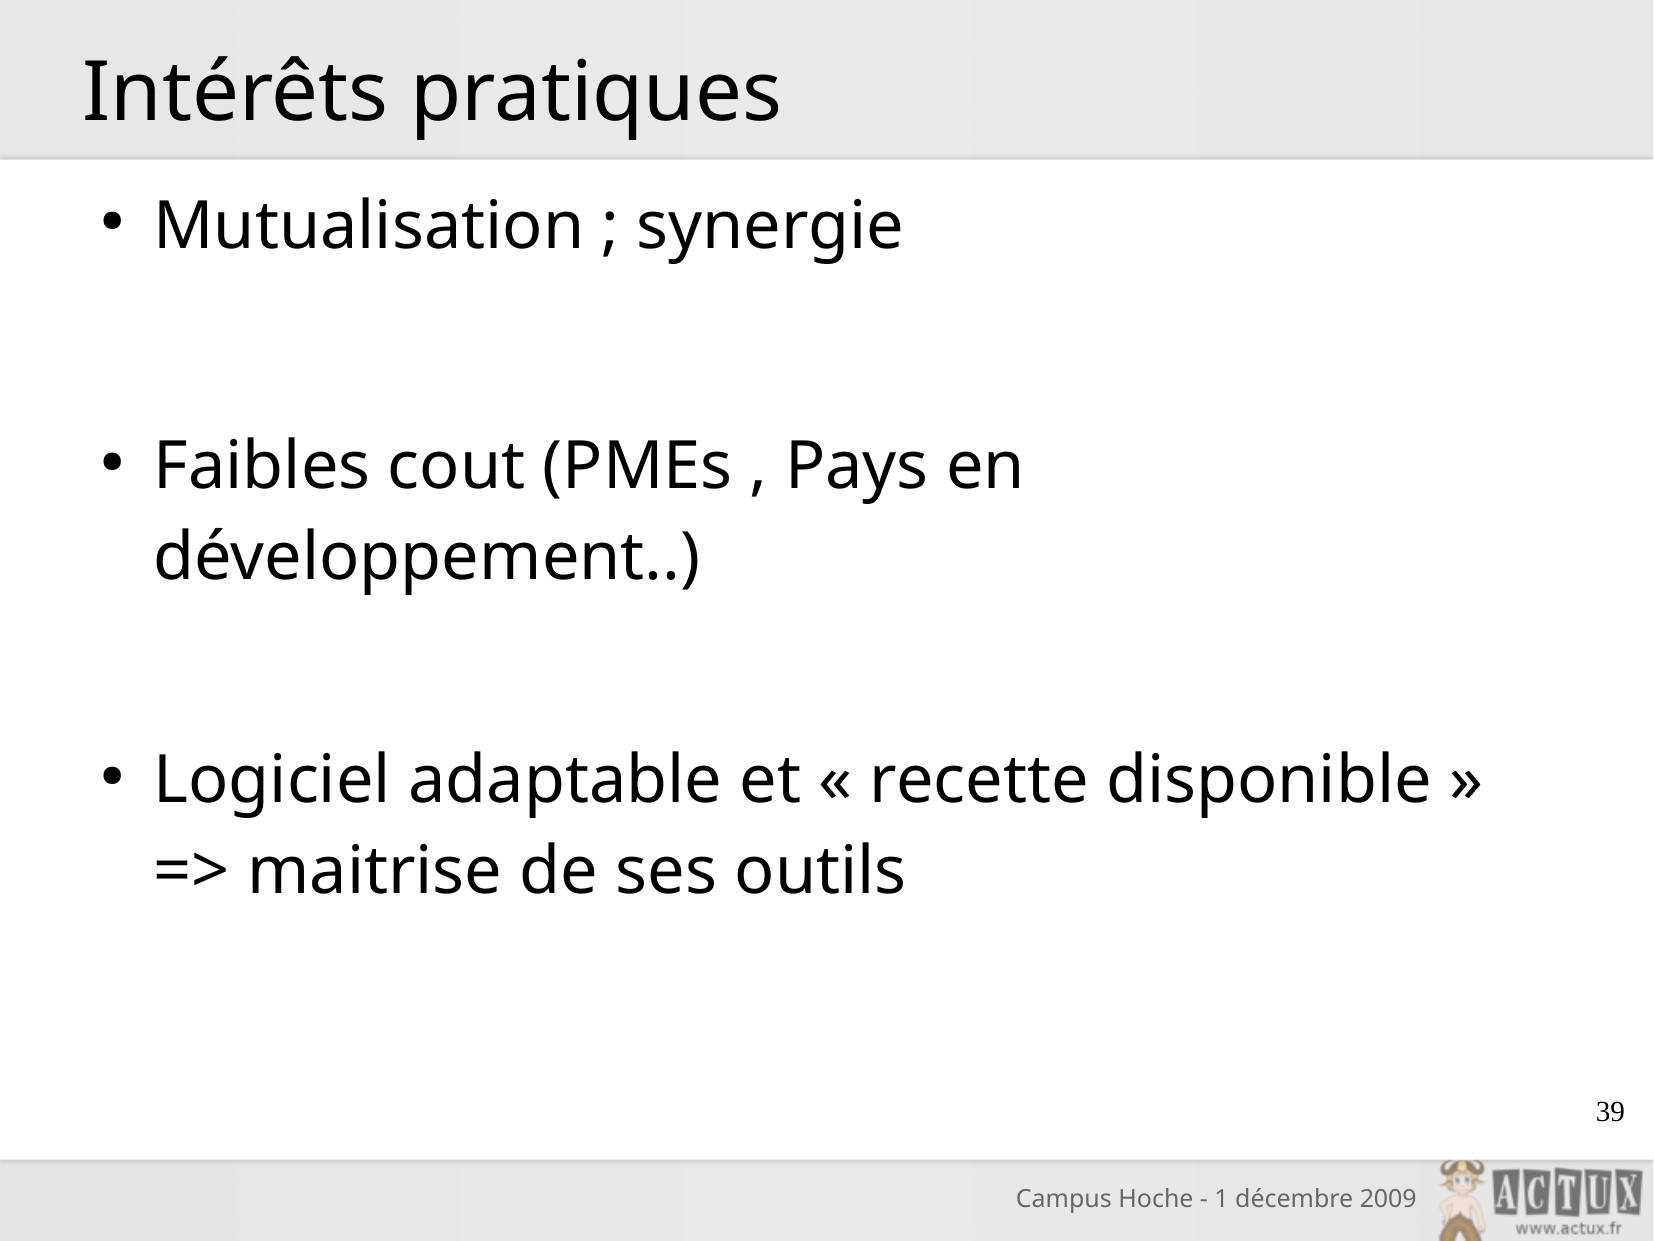

# Intérêts pratiques
Mutualisation ; synergie
Faibles cout (PMEs , Pays en développement..)
Logiciel adaptable et « recette disponible » => maitrise de ses outils
39
Campus Hoche - 1 décembre 2009